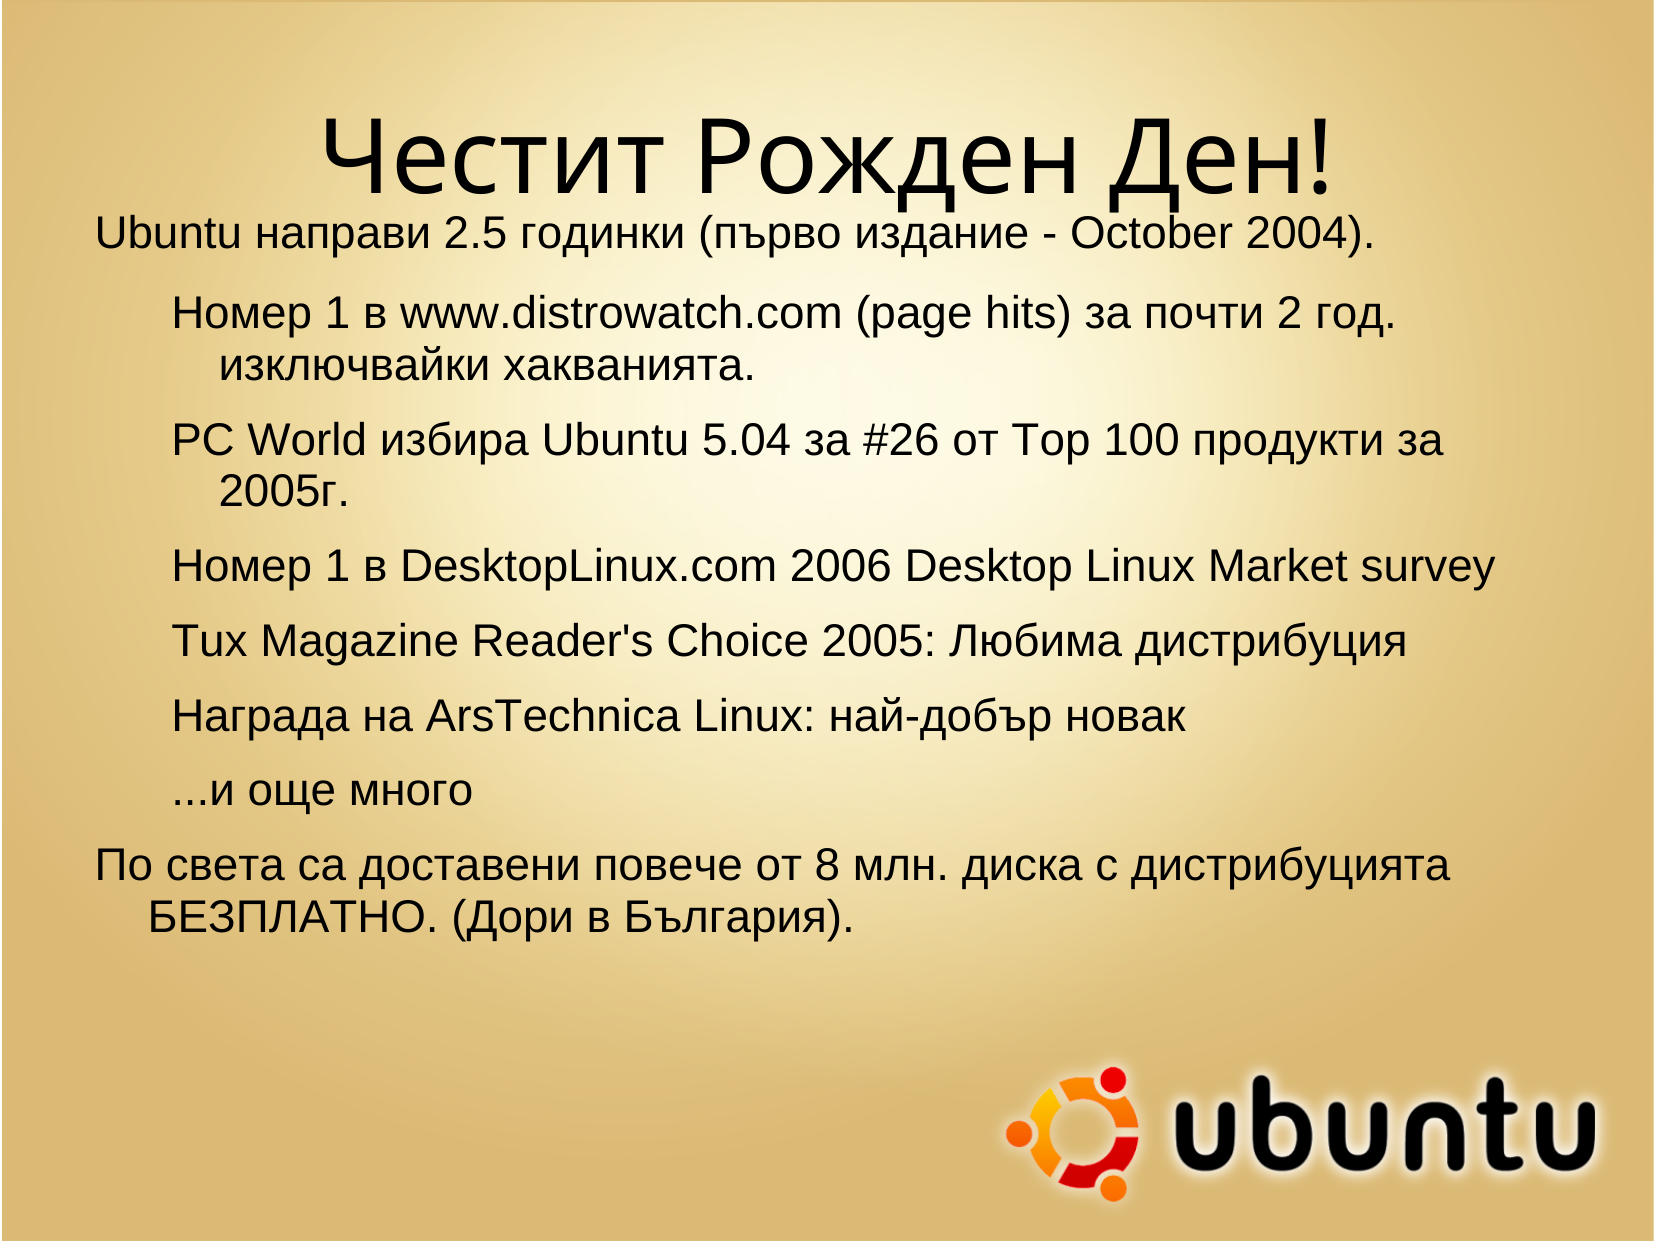

# Честит Рожден Ден!
Ubuntu направи 2.5 годинки (първо издание - October 2004).
Номер 1 в www.distrowatch.com (page hits) за почти 2 год. изключвайки хакванията.
PC World избира Ubuntu 5.04 за #26 от Top 100 продукти за 2005г.
Номер 1 в DesktopLinux.com 2006 Desktop Linux Market survey
Tux Magazine Reader's Choice 2005: Любима дистрибуция
Награда на ArsTechnica Linux: най-добър новак
...и още много
По света са доставени повече от 8 млн. диска с дистрибуцията БЕЗПЛАТНО. (Дори в България).